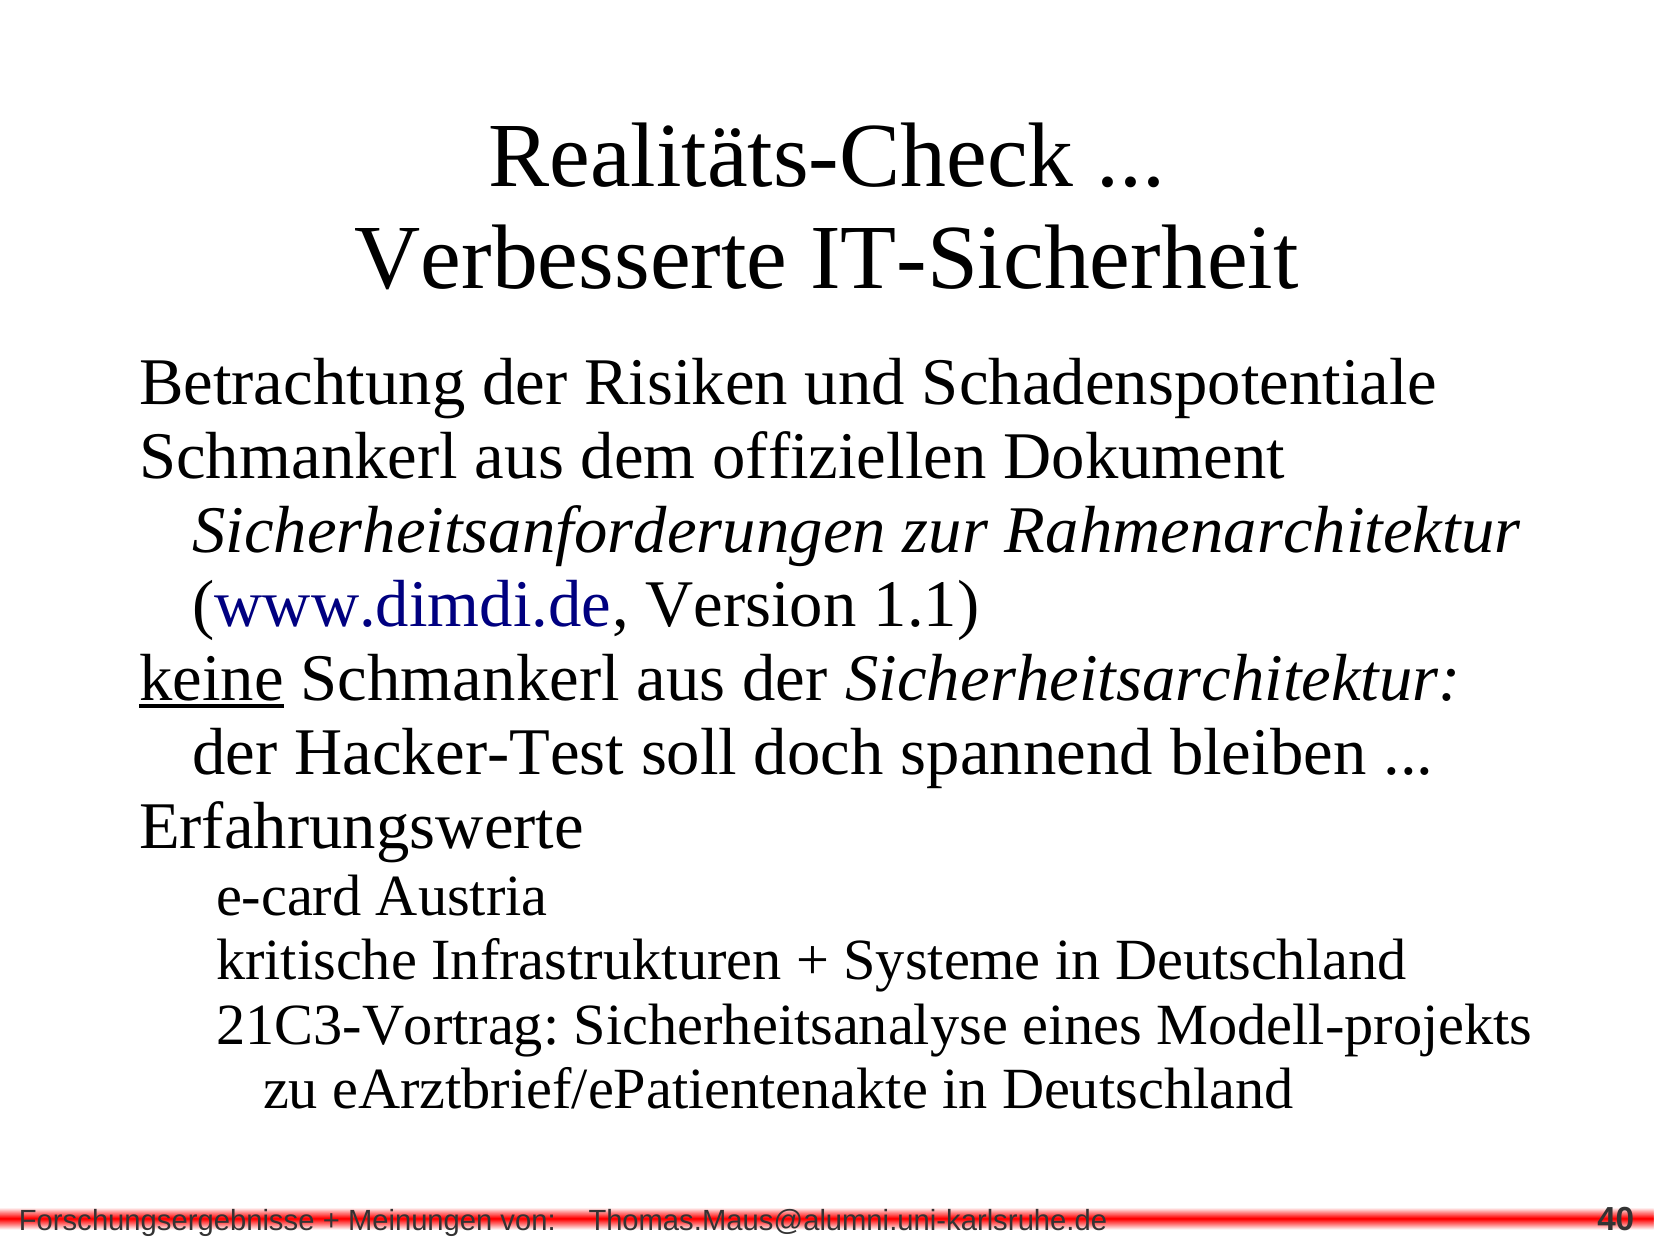

# Realitäts-Check ... Verbesserte IT-Sicherheit
Betrachtung der Risiken und Schadenspotentiale
Schmankerl aus dem offiziellen Dokument Sicherheitsanforderungen zur Rahmenarchitektur
(www.dimdi.de, Version 1.1)
keine Schmankerl aus der Sicherheitsarchitektur: der Hacker-Test soll doch spannend bleiben ...
Erfahrungswerte
e-card Austria
kritische Infrastrukturen + Systeme in Deutschland
21C3-Vortrag: Sicherheitsanalyse eines Modell-projekts zu eArztbrief/ePatientenakte in Deutschland